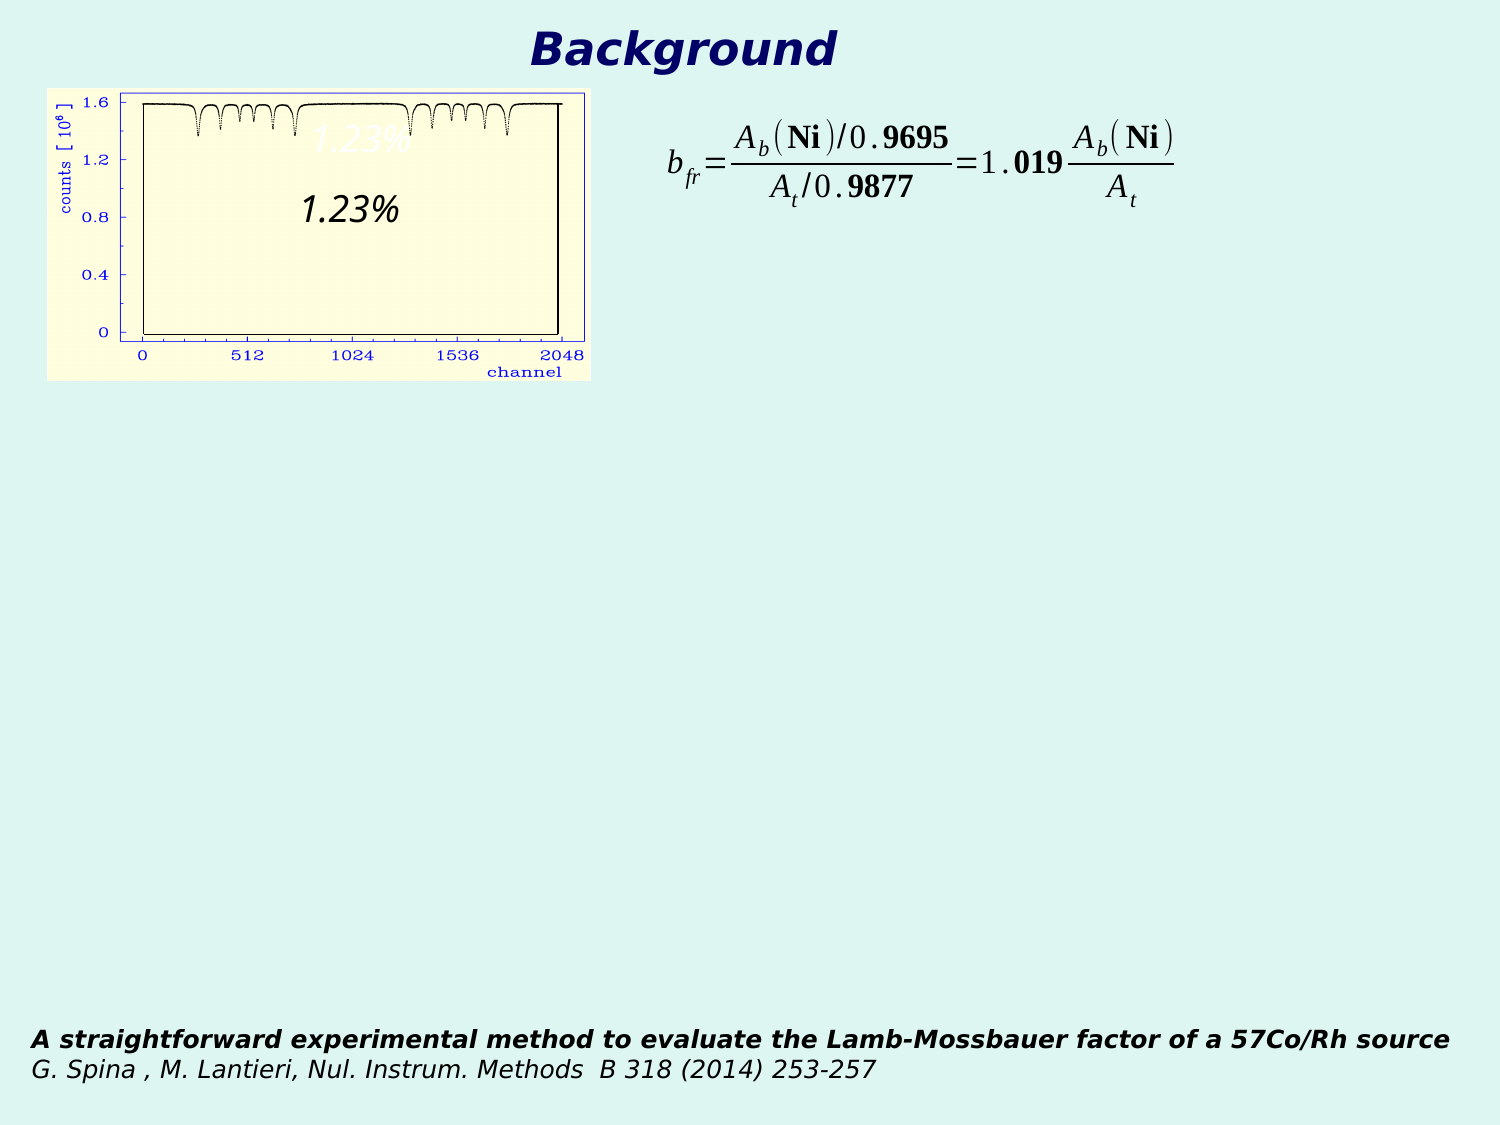

Background
1.23%
1.23%
A straightforward experimental method to evaluate the Lamb-Mossbauer factor of a 57Co/Rh source
G. Spina , M. Lantieri, Nul. Instrum. Methods B 318 (2014) 253-257